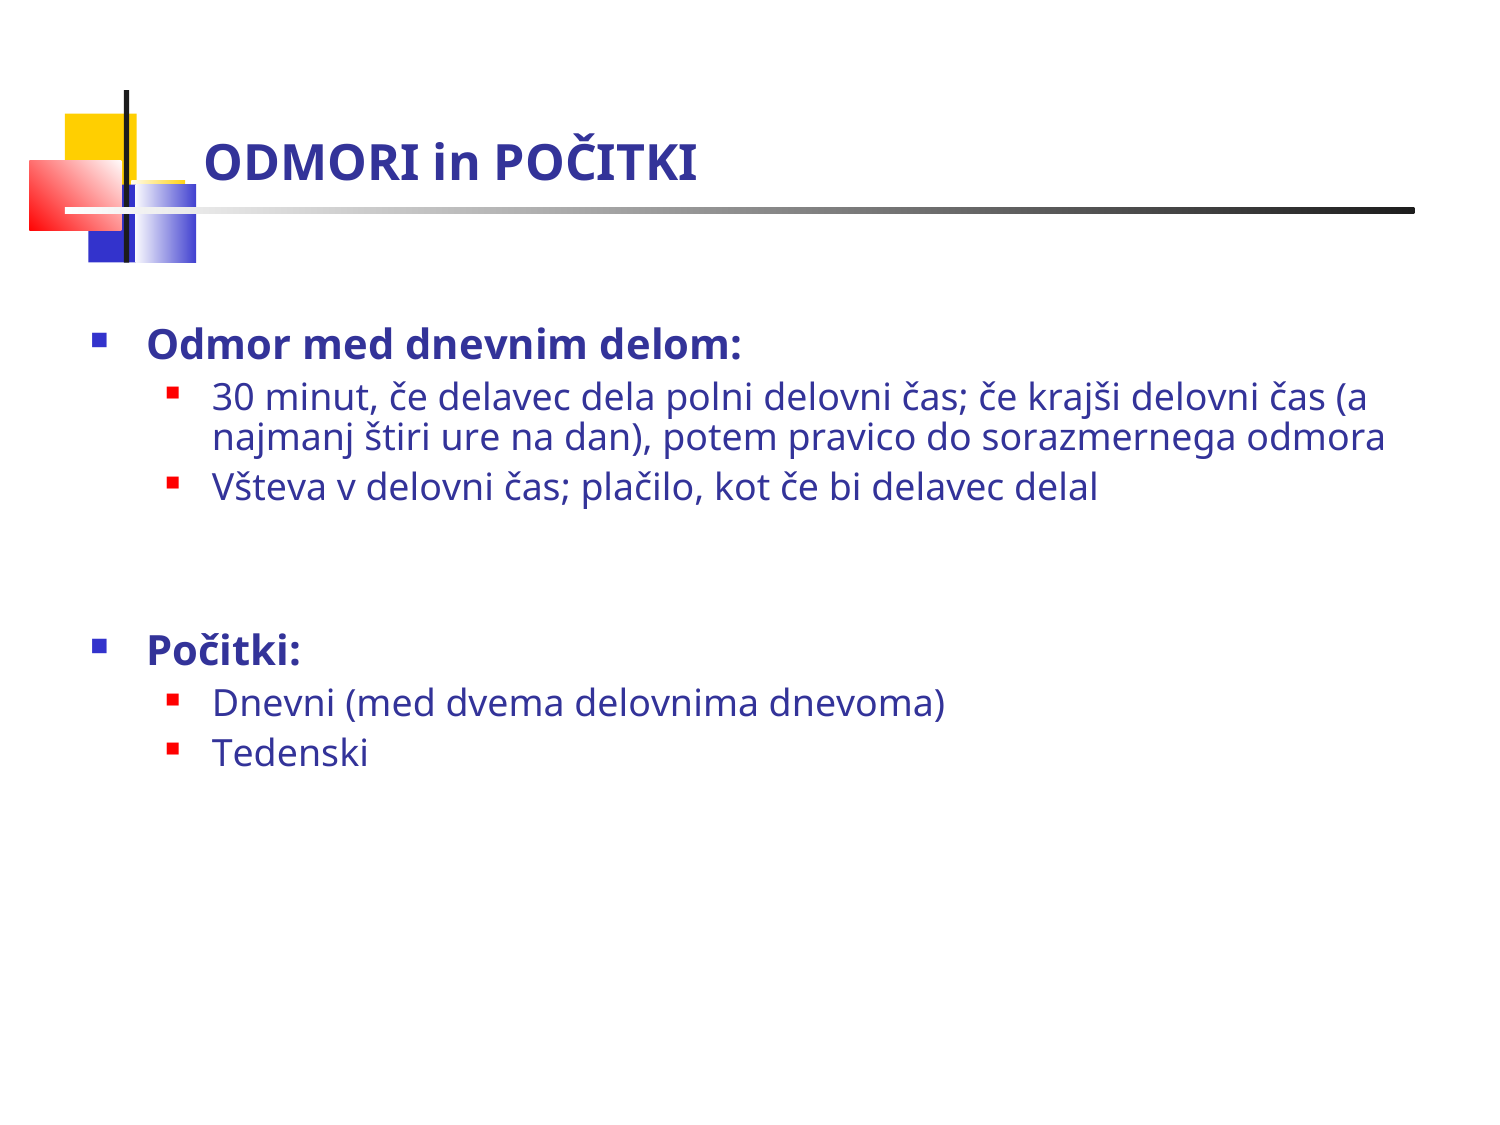

# ODMORI in POČITKI
Odmor med dnevnim delom:
30 minut, če delavec dela polni delovni čas; če krajši delovni čas (a najmanj štiri ure na dan), potem pravico do sorazmernega odmora
Všteva v delovni čas; plačilo, kot če bi delavec delal
Počitki:
Dnevni (med dvema delovnima dnevoma)
Tedenski